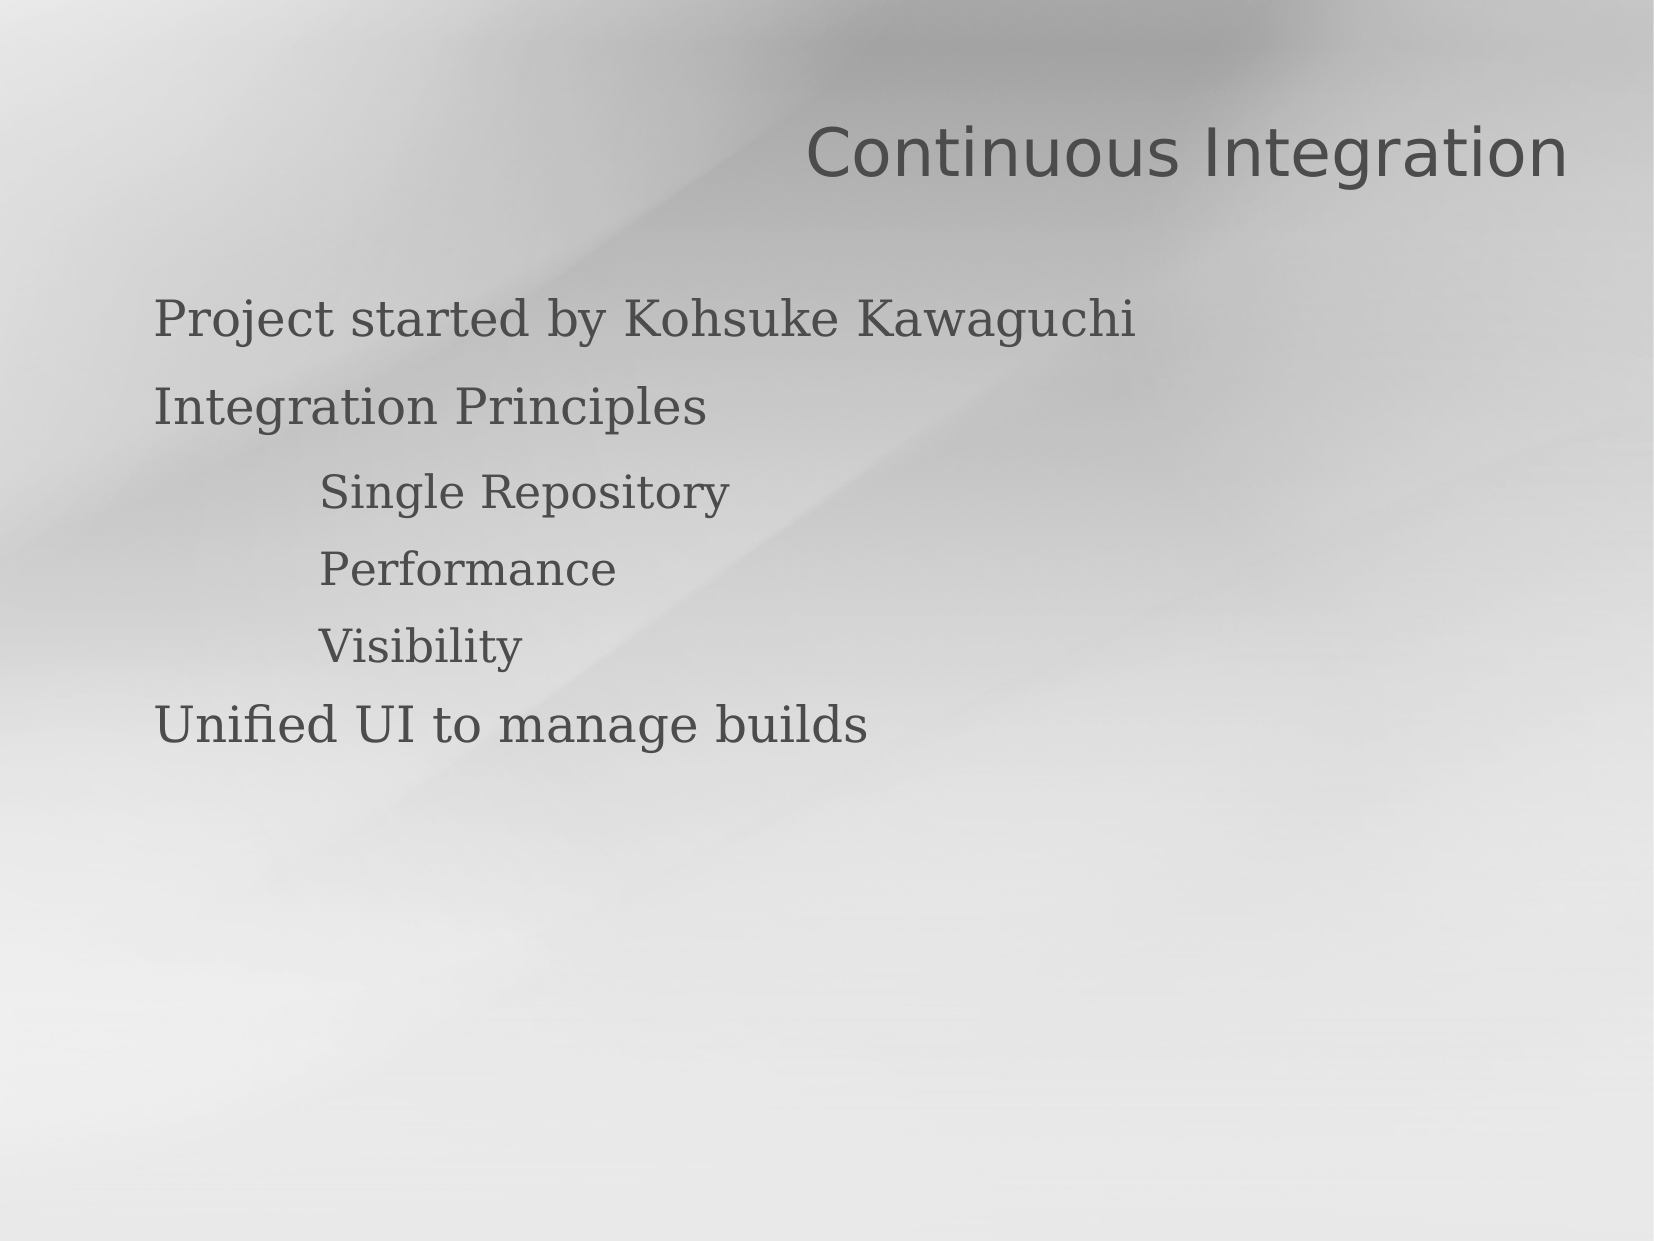

# Continuous Integration
Project started by Kohsuke Kawaguchi
Integration Principles
Single Repository
Performance
Visibility
Unified UI to manage builds